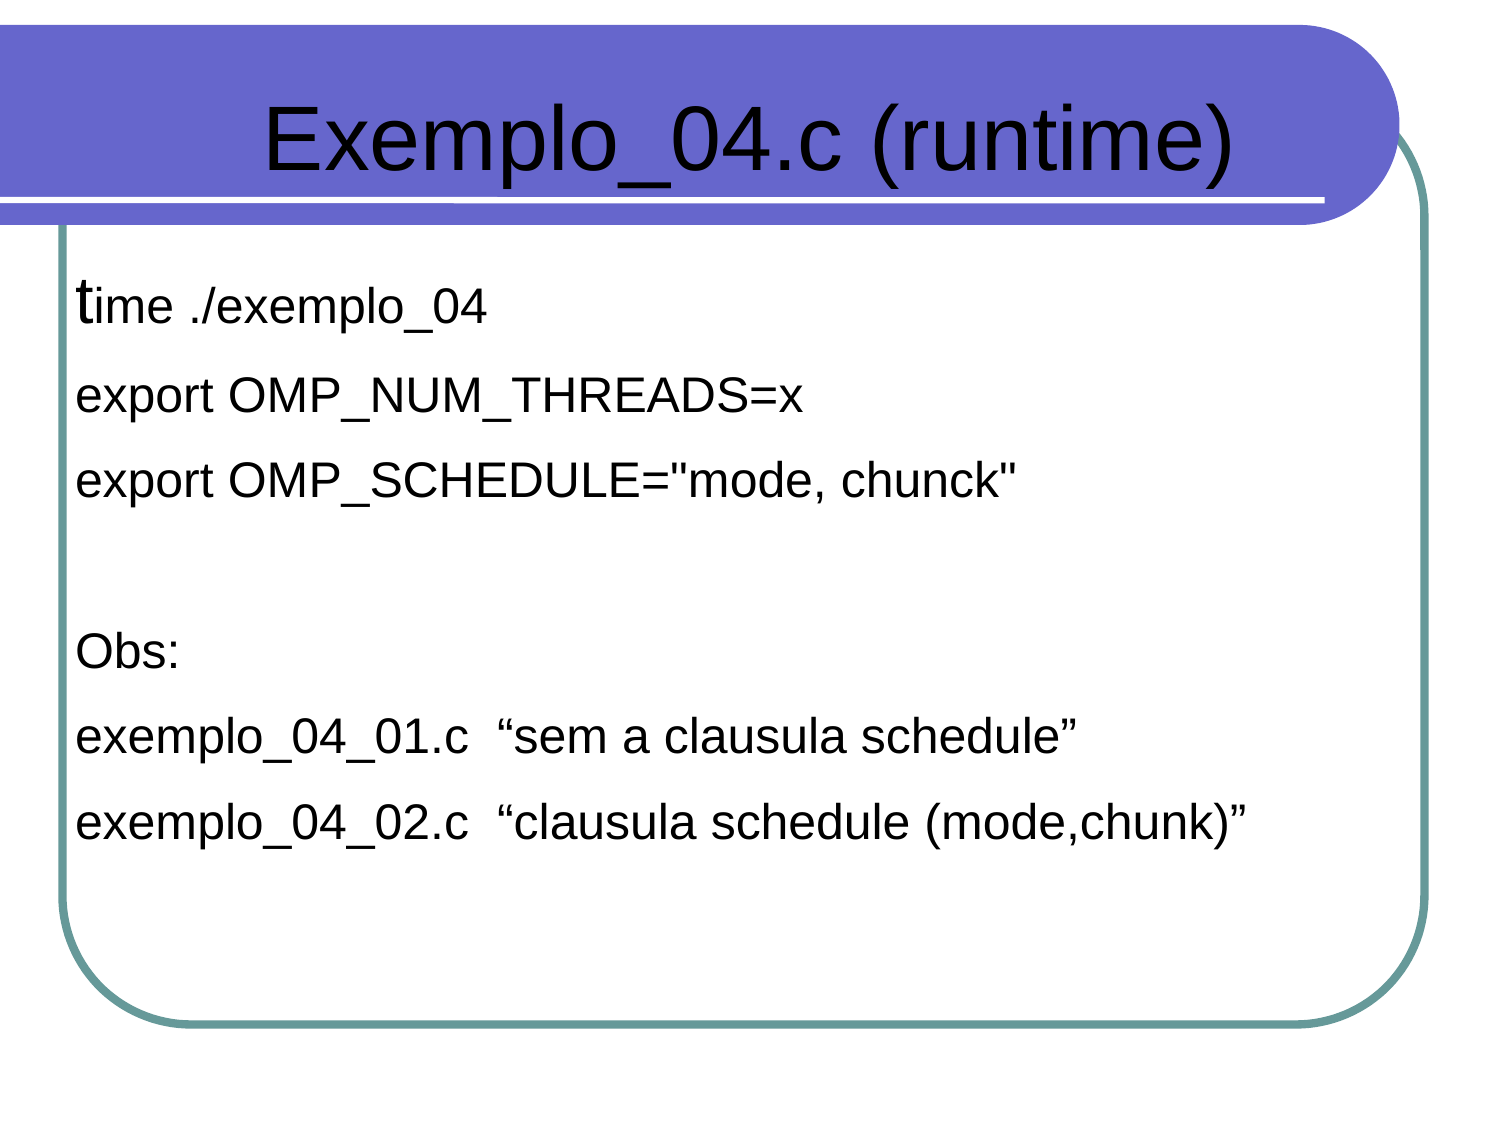

# Exemplo_04.c (runtime)
time ./exemplo_04
export OMP_NUM_THREADS=x
export OMP_SCHEDULE="mode, chunck"
Obs:
exemplo_04_01.c “sem a clausula schedule”
exemplo_04_02.c “clausula schedule (mode,chunk)”